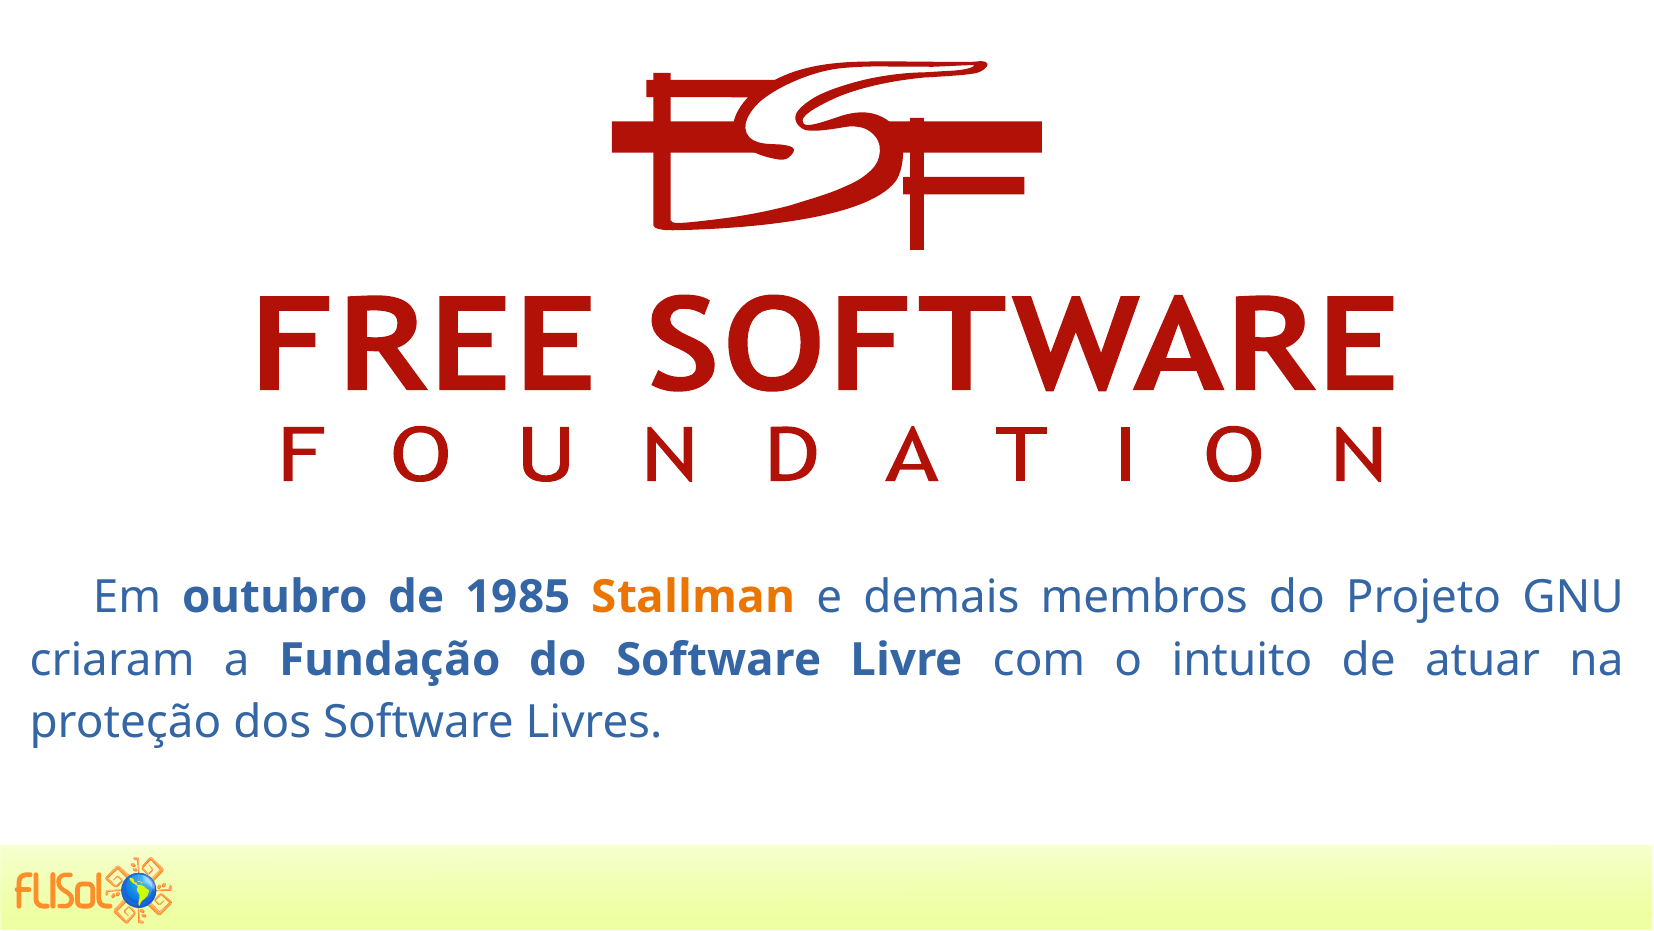

Em outubro de 1985 Stallman e demais membros do Projeto GNU criaram a Fundação do Software Livre com o intuito de atuar na proteção dos Software Livres.